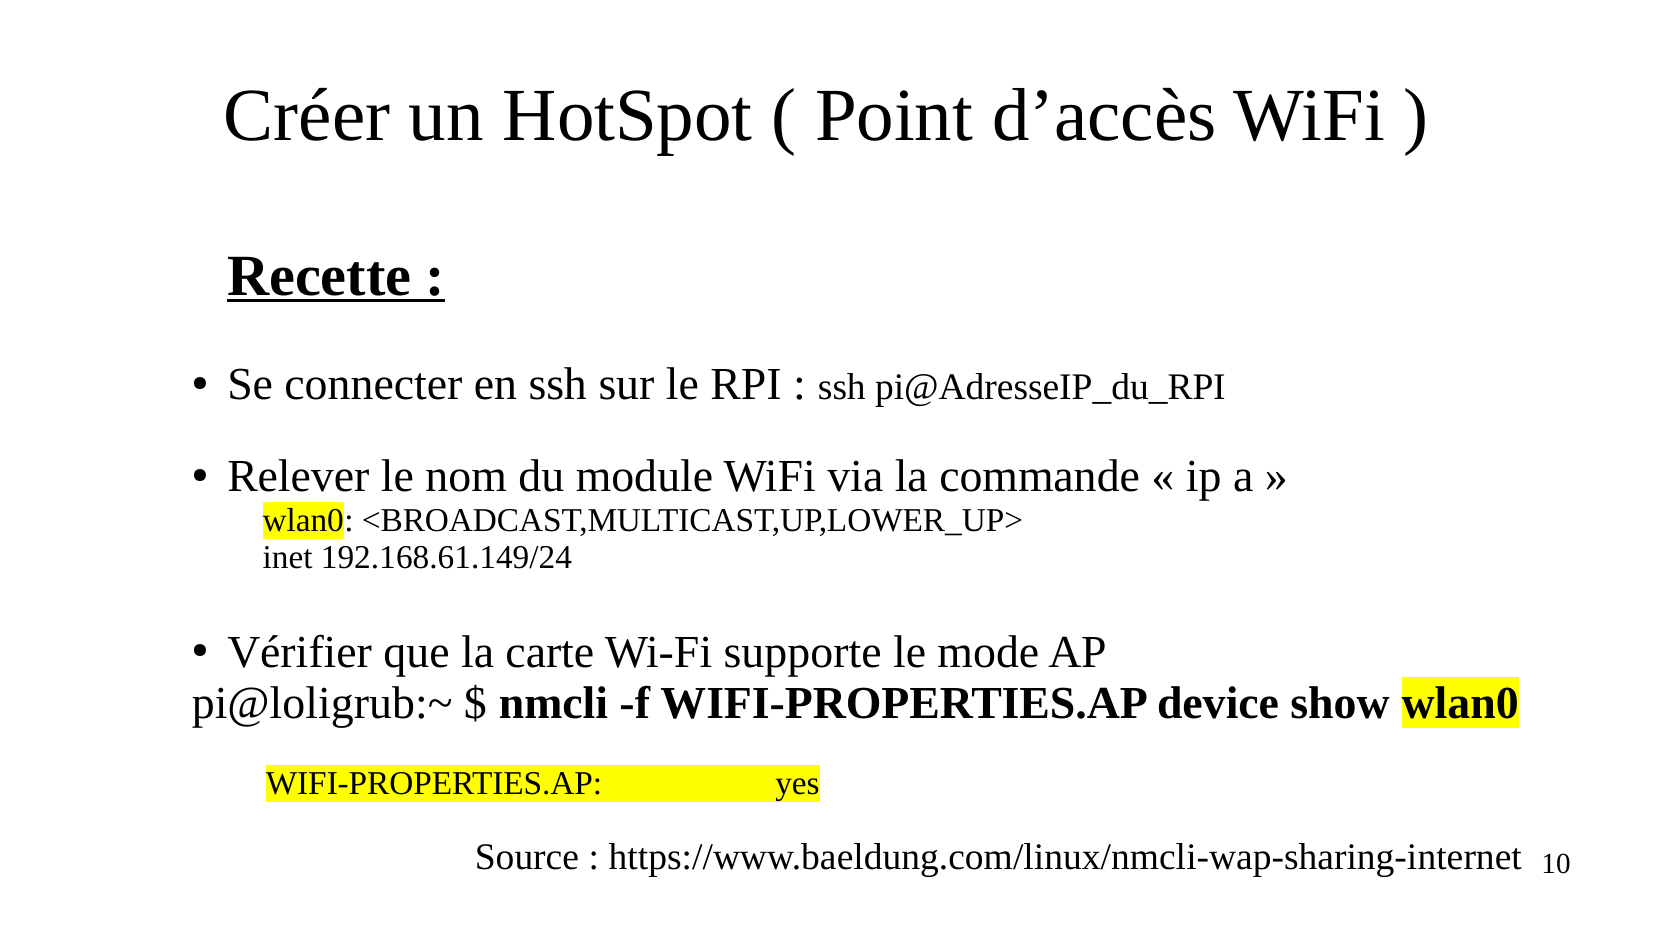

# Créer un HotSpot ( Point d’accès WiFi )
Recette :
Se connecter en ssh sur le RPI : ssh pi@AdresseIP_du_RPI
Relever le nom du module WiFi via la commande « ip a »
wlan0: <BROADCAST,MULTICAST,UP,LOWER_UP>
inet 192.168.61.149/24
Vérifier que la carte Wi-Fi supporte le mode AP
pi@loligrub:~ $ nmcli -f WIFI-PROPERTIES.AP device show wlan0
	WIFI-PROPERTIES.AP: yes
Source : https://www.baeldung.com/linux/nmcli-wap-sharing-internet
10